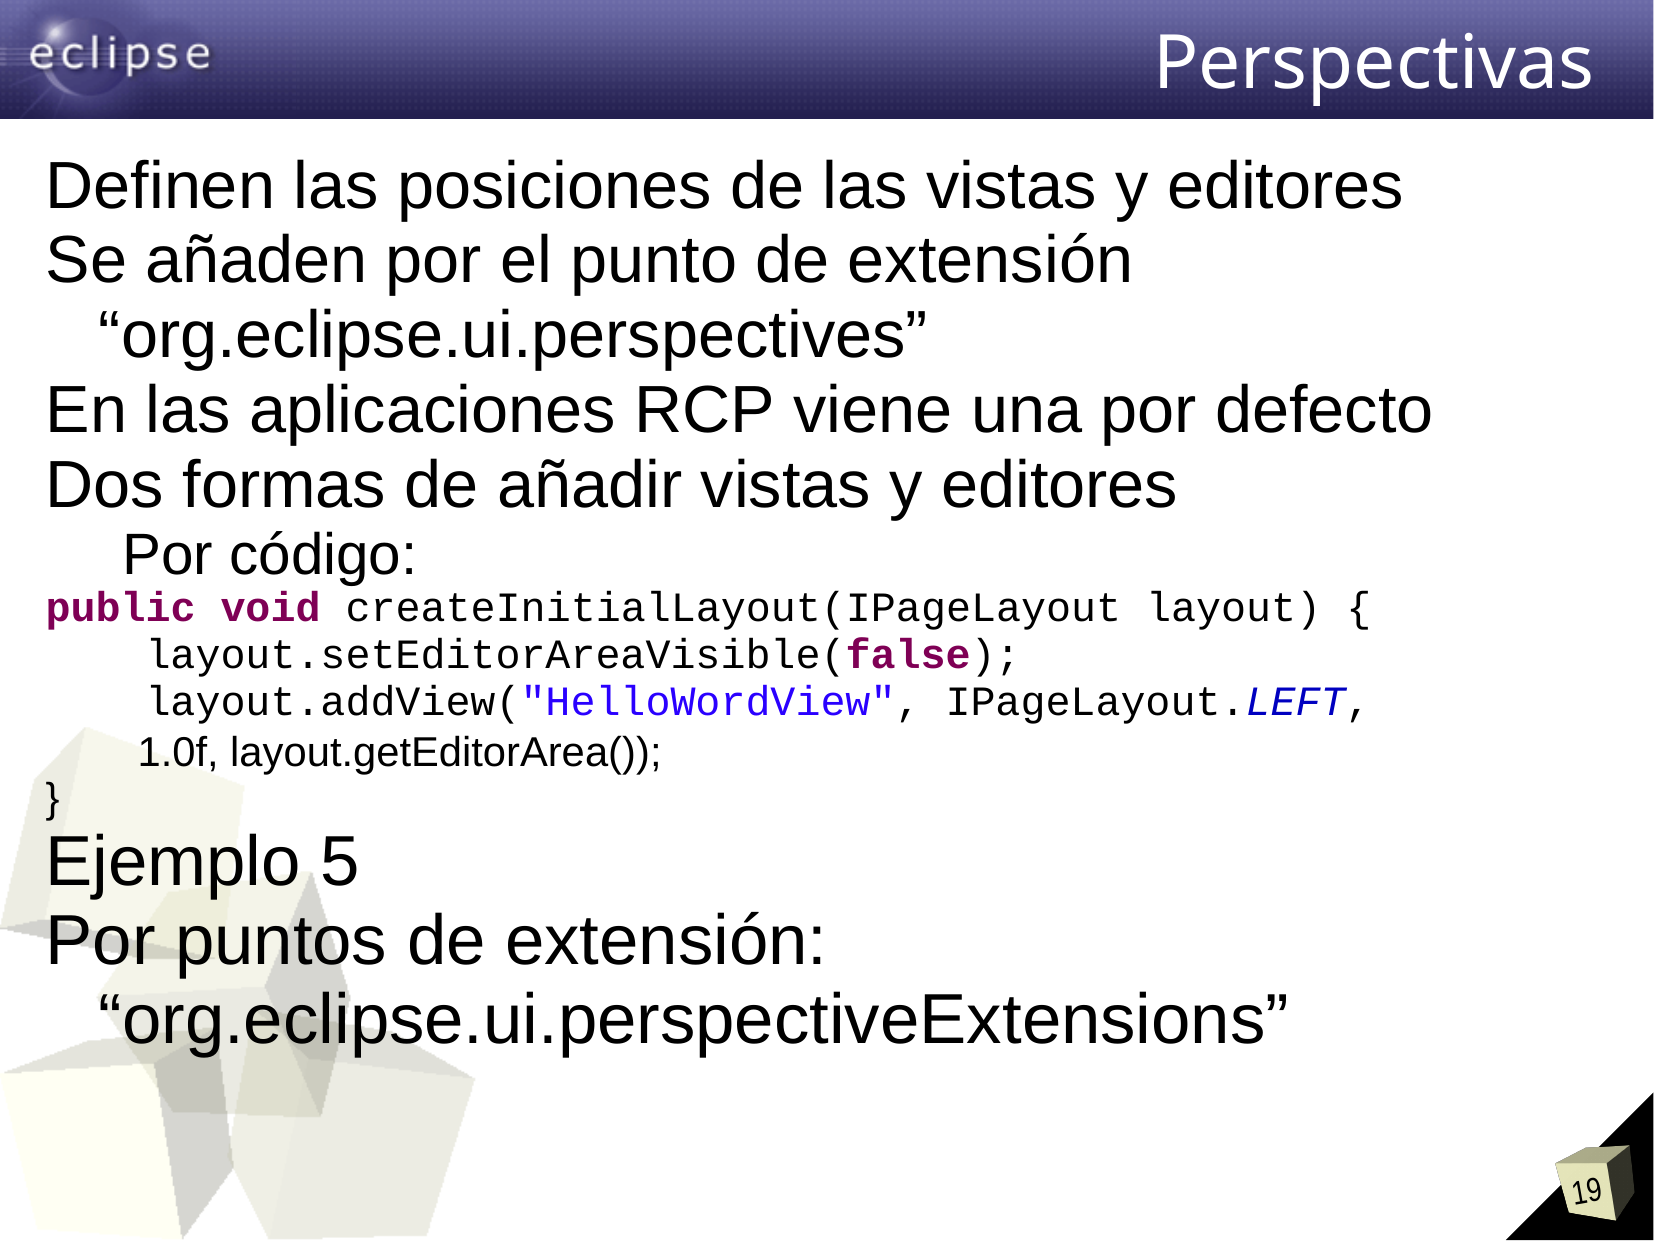

# Perspectivas
Definen las posiciones de las vistas y editores
Se añaden por el punto de extensión “org.eclipse.ui.perspectives”
En las aplicaciones RCP viene una por defecto
Dos formas de añadir vistas y editores
Por código:
public void createInitialLayout(IPageLayout layout) {
 layout.setEditorAreaVisible(false);
 layout.addView("HelloWordView", IPageLayout.LEFT,
 1.0f, layout.getEditorArea());
}
Ejemplo 5
Por puntos de extensión: “org.eclipse.ui.perspectiveExtensions”